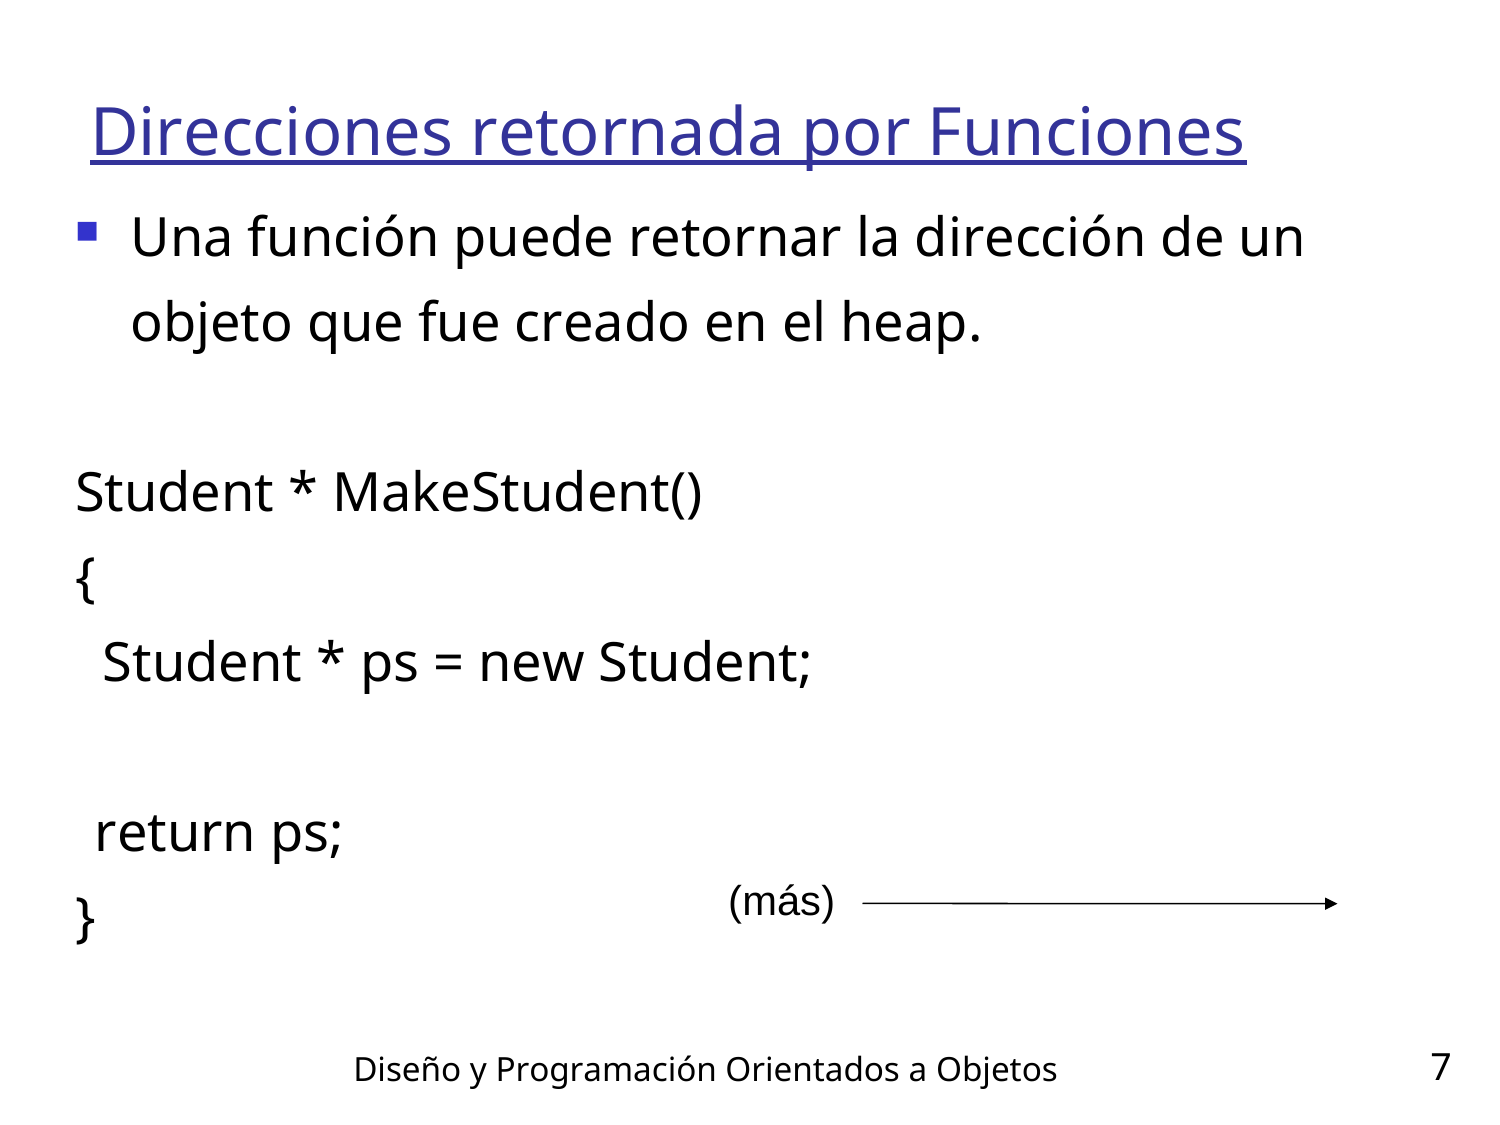

# Direcciones retornada por Funciones
Una función puede retornar la dirección de un objeto que fue creado en el heap.
Student * MakeStudent()‏
{
 Student * ps = new Student;
	return ps;
}
(más)‏
Diseño y Programación Orientados a Objetos
7